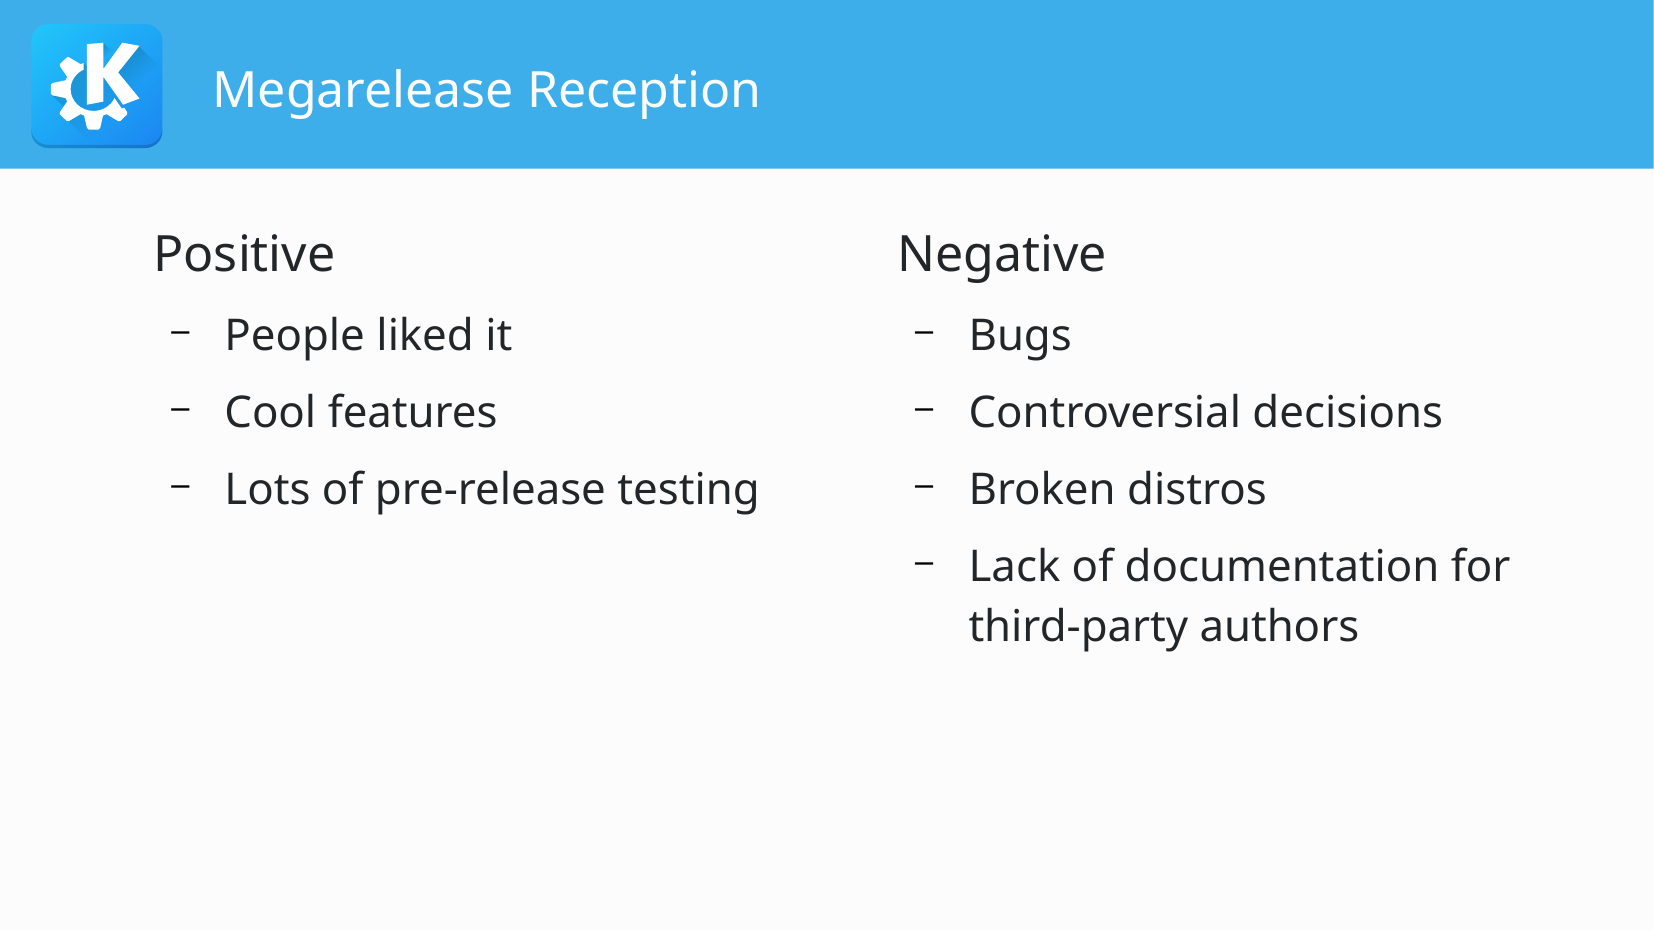

# Megarelease Reception
Positive
People liked it
Cool features
Lots of pre-release testing
Negative
Bugs
Controversial decisions
Broken distros
Lack of documentation for third-party authors